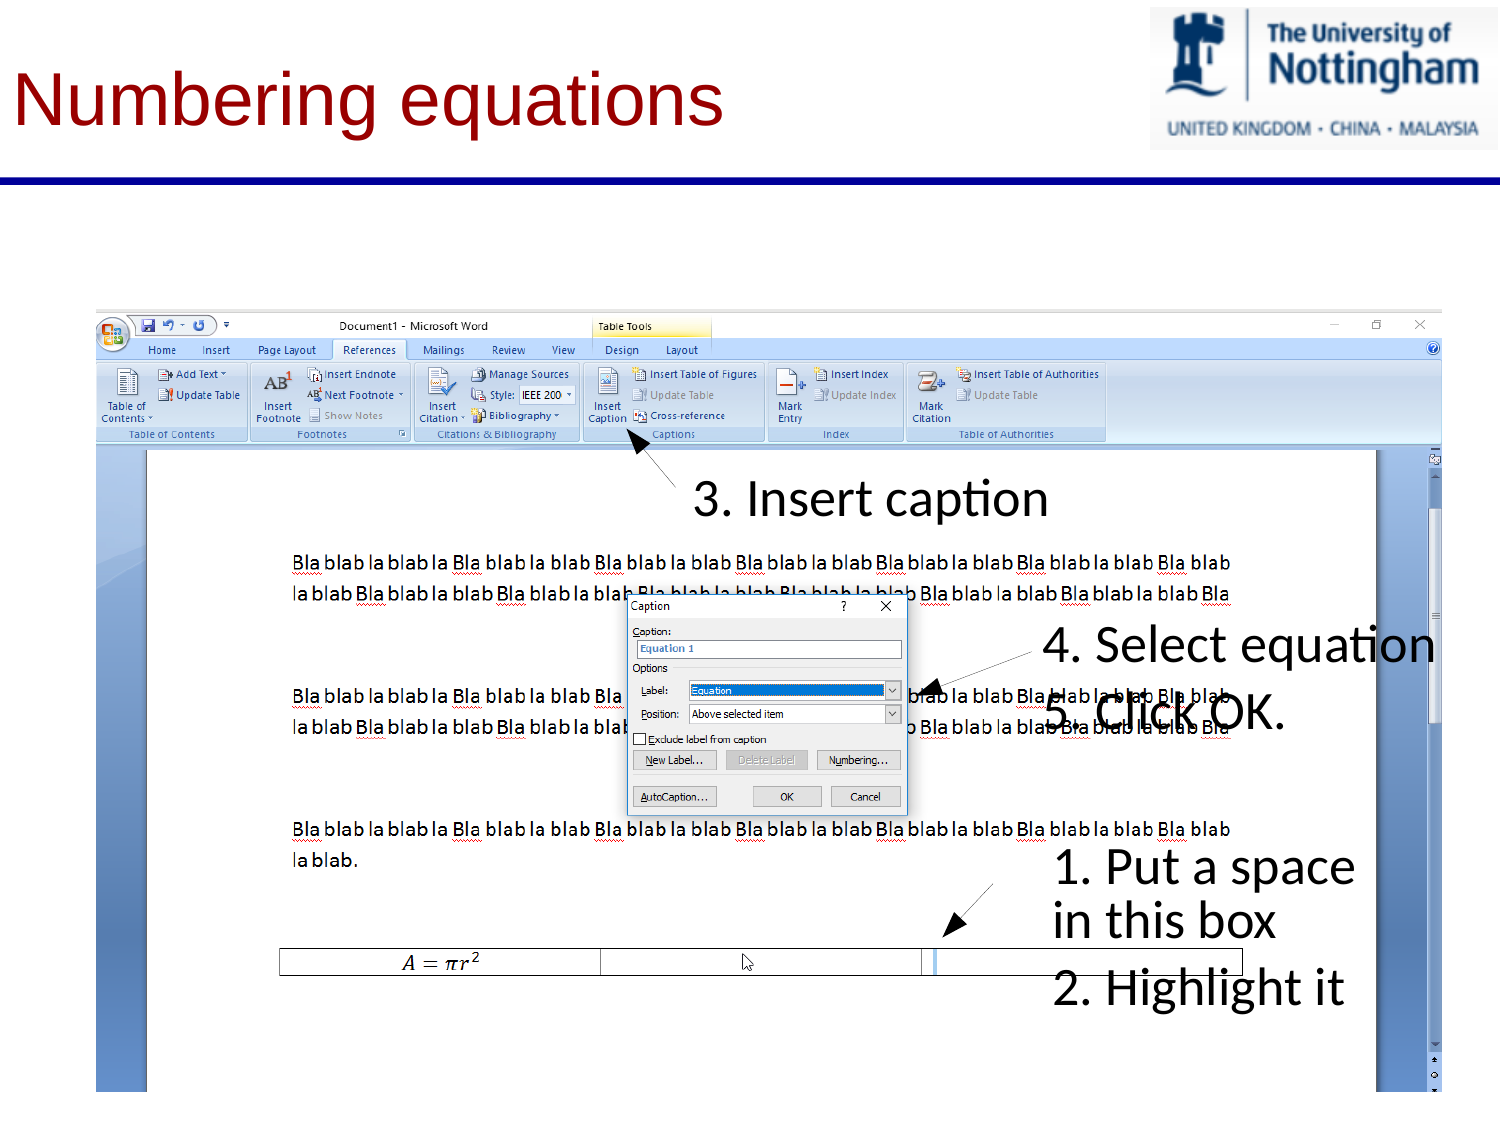

# Numbering equations
3. Insert caption
4. Select equation
5. Click OK.
1. Put a space in this box
2. Highlight it